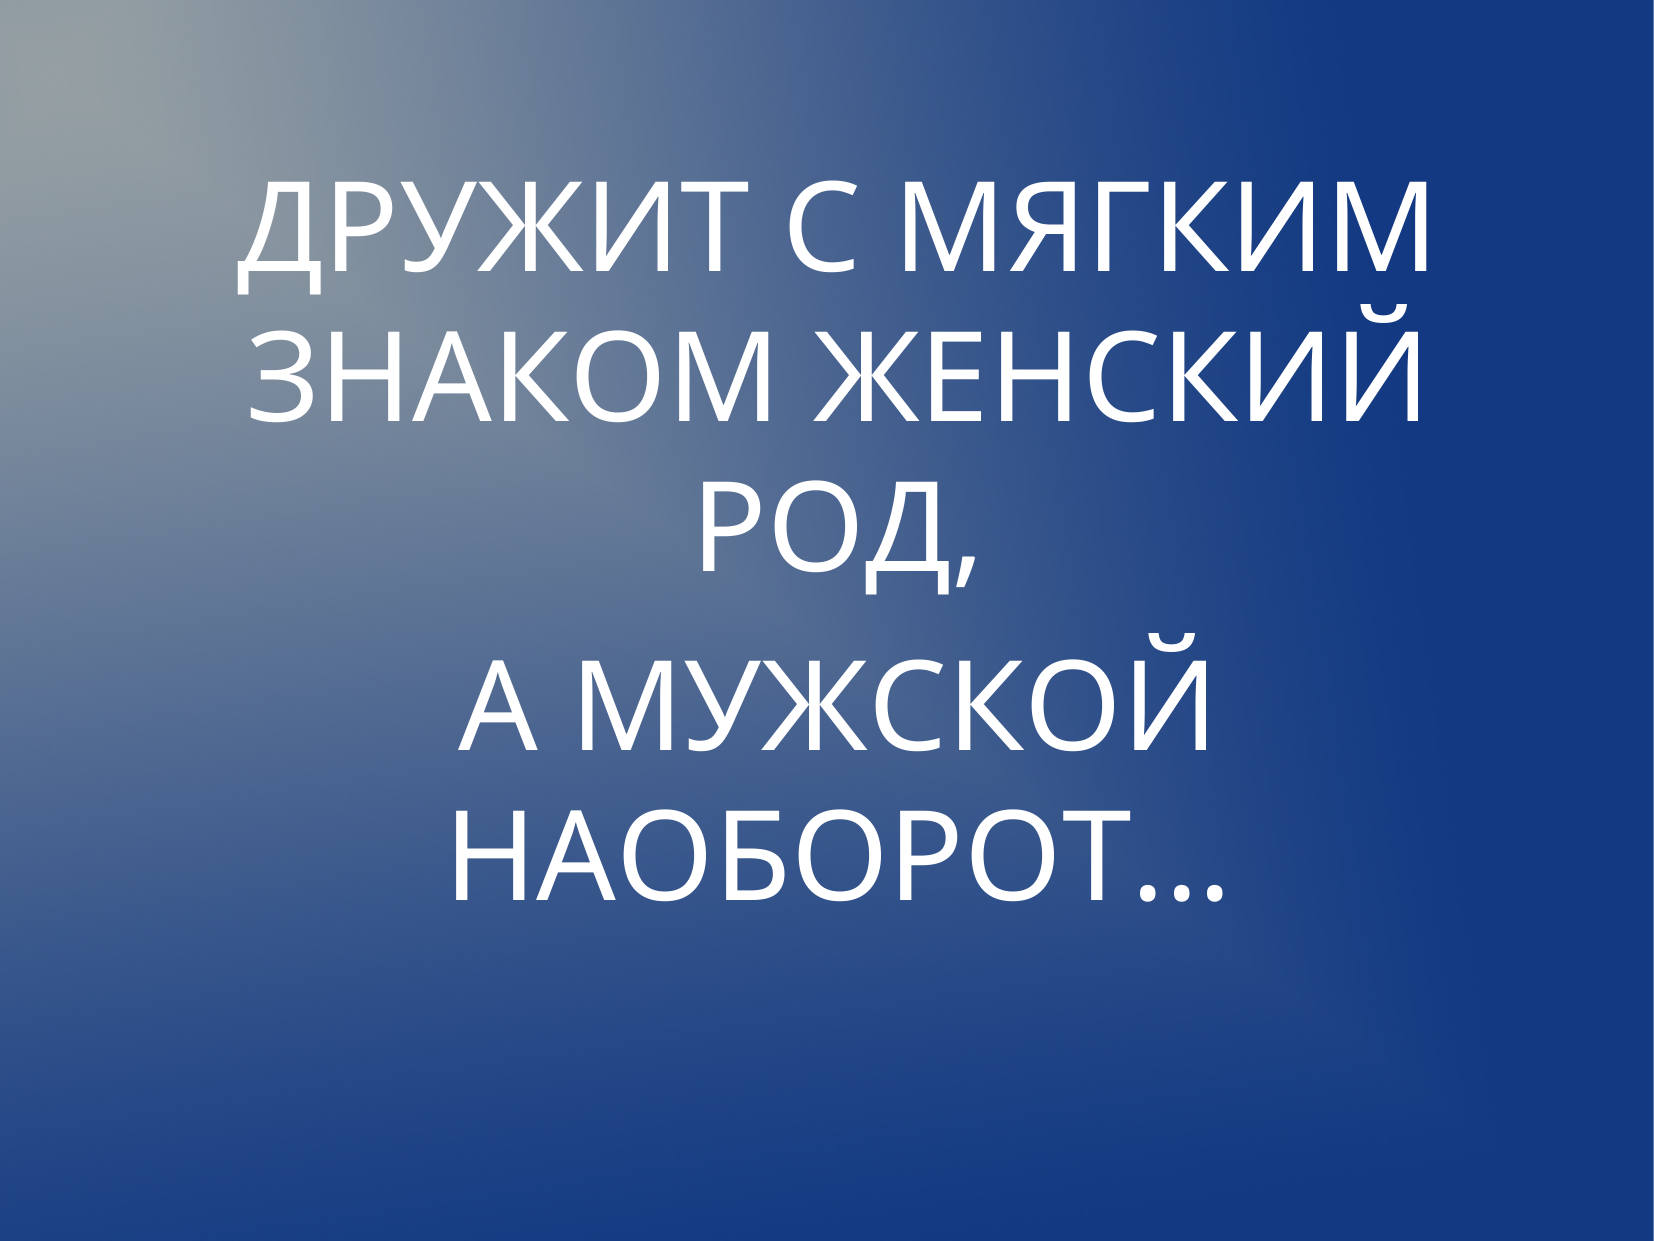

# ДРУЖИТ С МЯГКИМ ЗНАКОМ ЖЕНСКИЙ РОД,
А МУЖСКОЙ НАОБОРОТ...